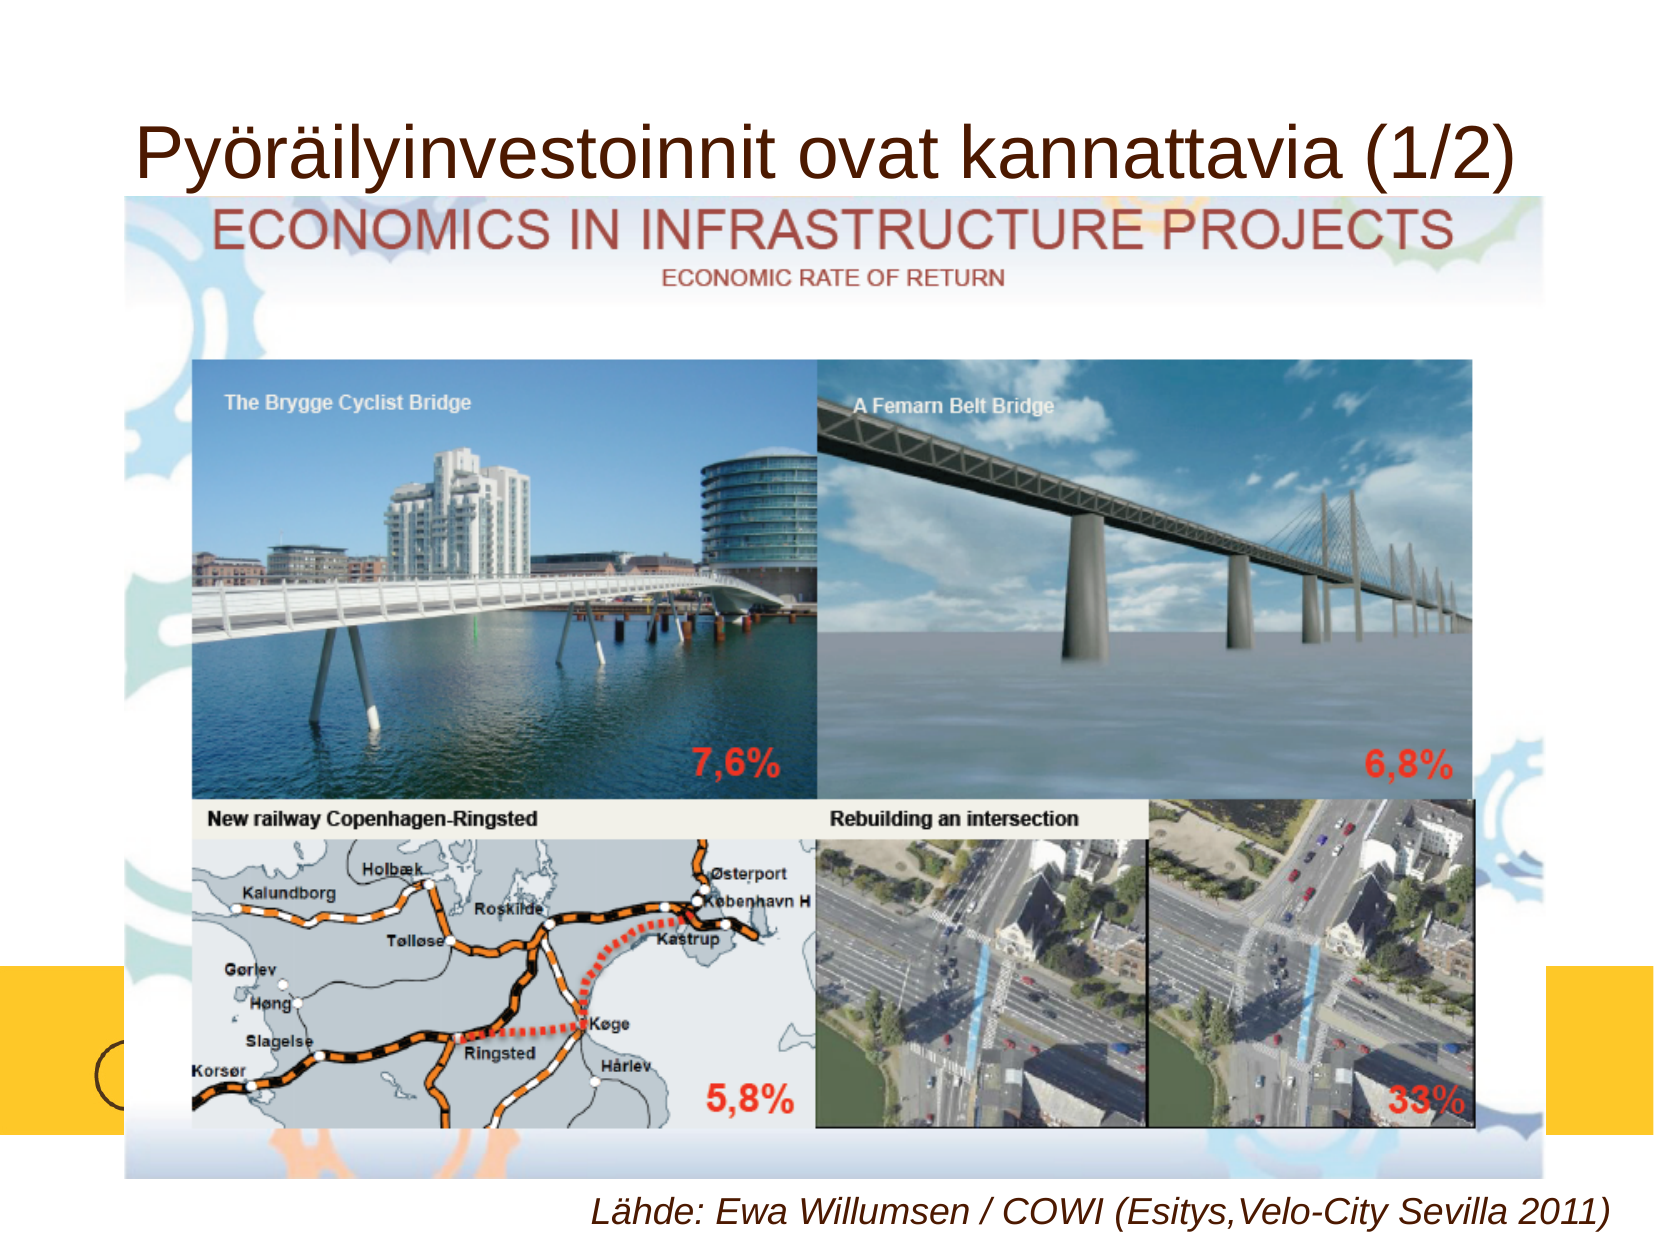

# Pyöräilyinvestoinnit ovat kannattavia (1/2)
Lähde: Ewa Willumsen / COWI (Esitys,Velo-City Sevilla 2011)